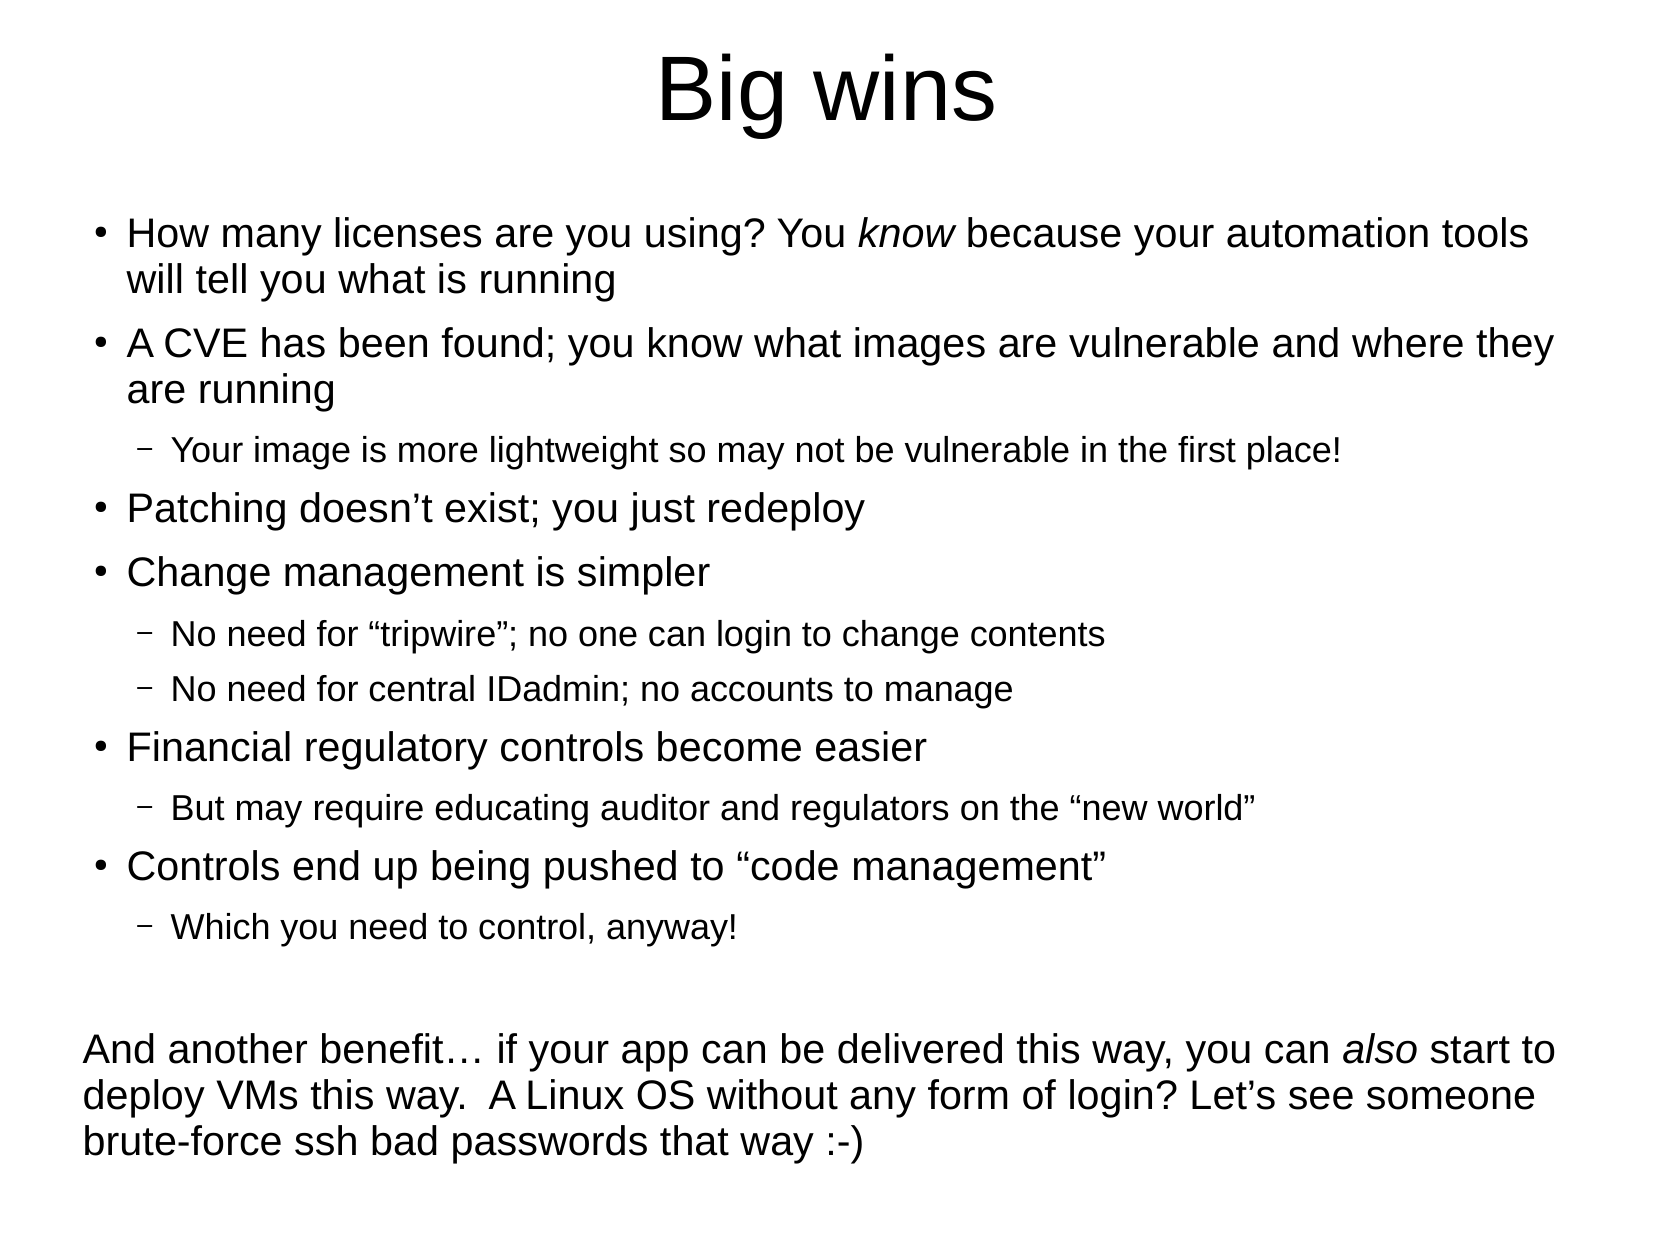

# Big wins
How many licenses are you using? You know because your automation tools will tell you what is running
A CVE has been found; you know what images are vulnerable and where they are running
Your image is more lightweight so may not be vulnerable in the first place!
Patching doesn’t exist; you just redeploy
Change management is simpler
No need for “tripwire”; no one can login to change contents
No need for central IDadmin; no accounts to manage
Financial regulatory controls become easier
But may require educating auditor and regulators on the “new world”
Controls end up being pushed to “code management”
Which you need to control, anyway!
And another benefit… if your app can be delivered this way, you can also start to deploy VMs this way. A Linux OS without any form of login? Let’s see someone brute-force ssh bad passwords that way :-)